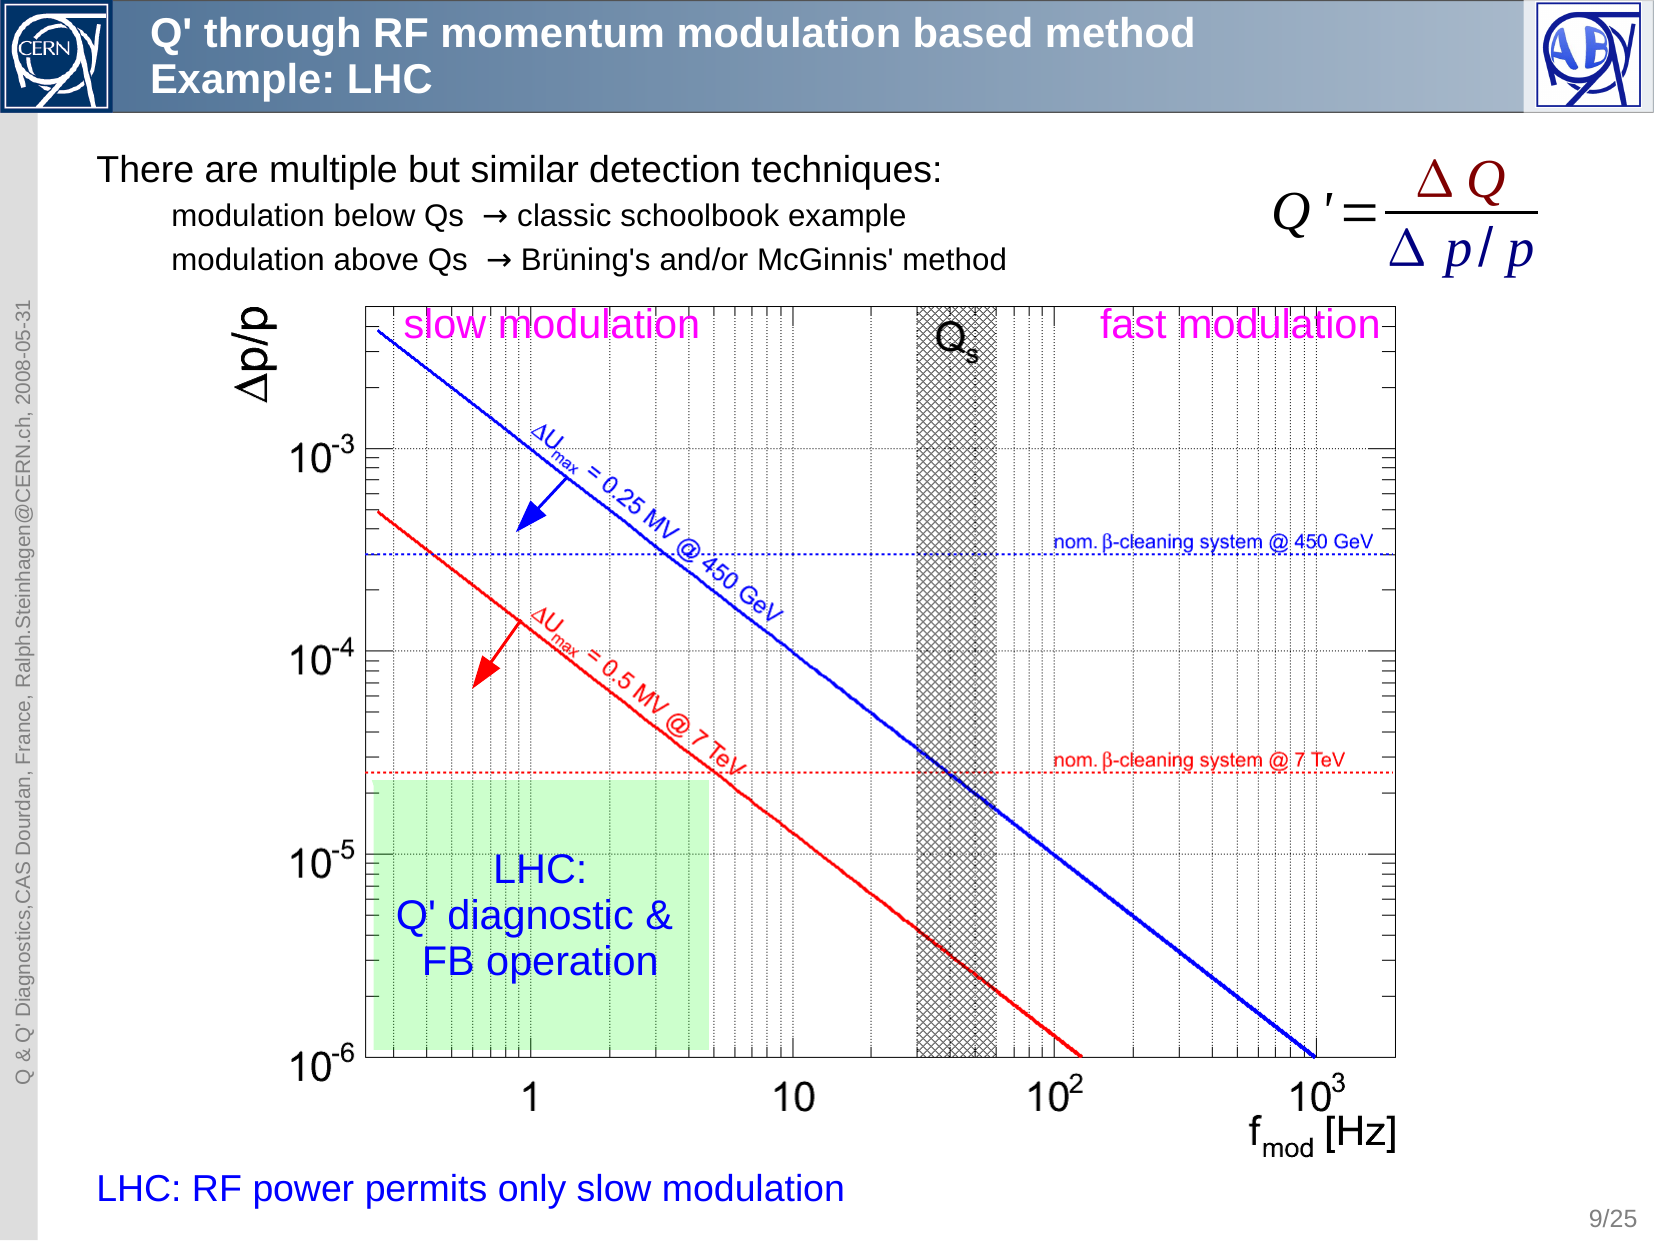

# Q' through RF momentum modulation based method Example: LHC
There are multiple but similar detection techniques:
modulation below Qs → classic schoolbook example
modulation above Qs → Brüning's and/or McGinnis' method
LHC: RF power permits only slow modulation
slow modulation
fast modulation
LHC:
Q' diagnostic &
FB operation